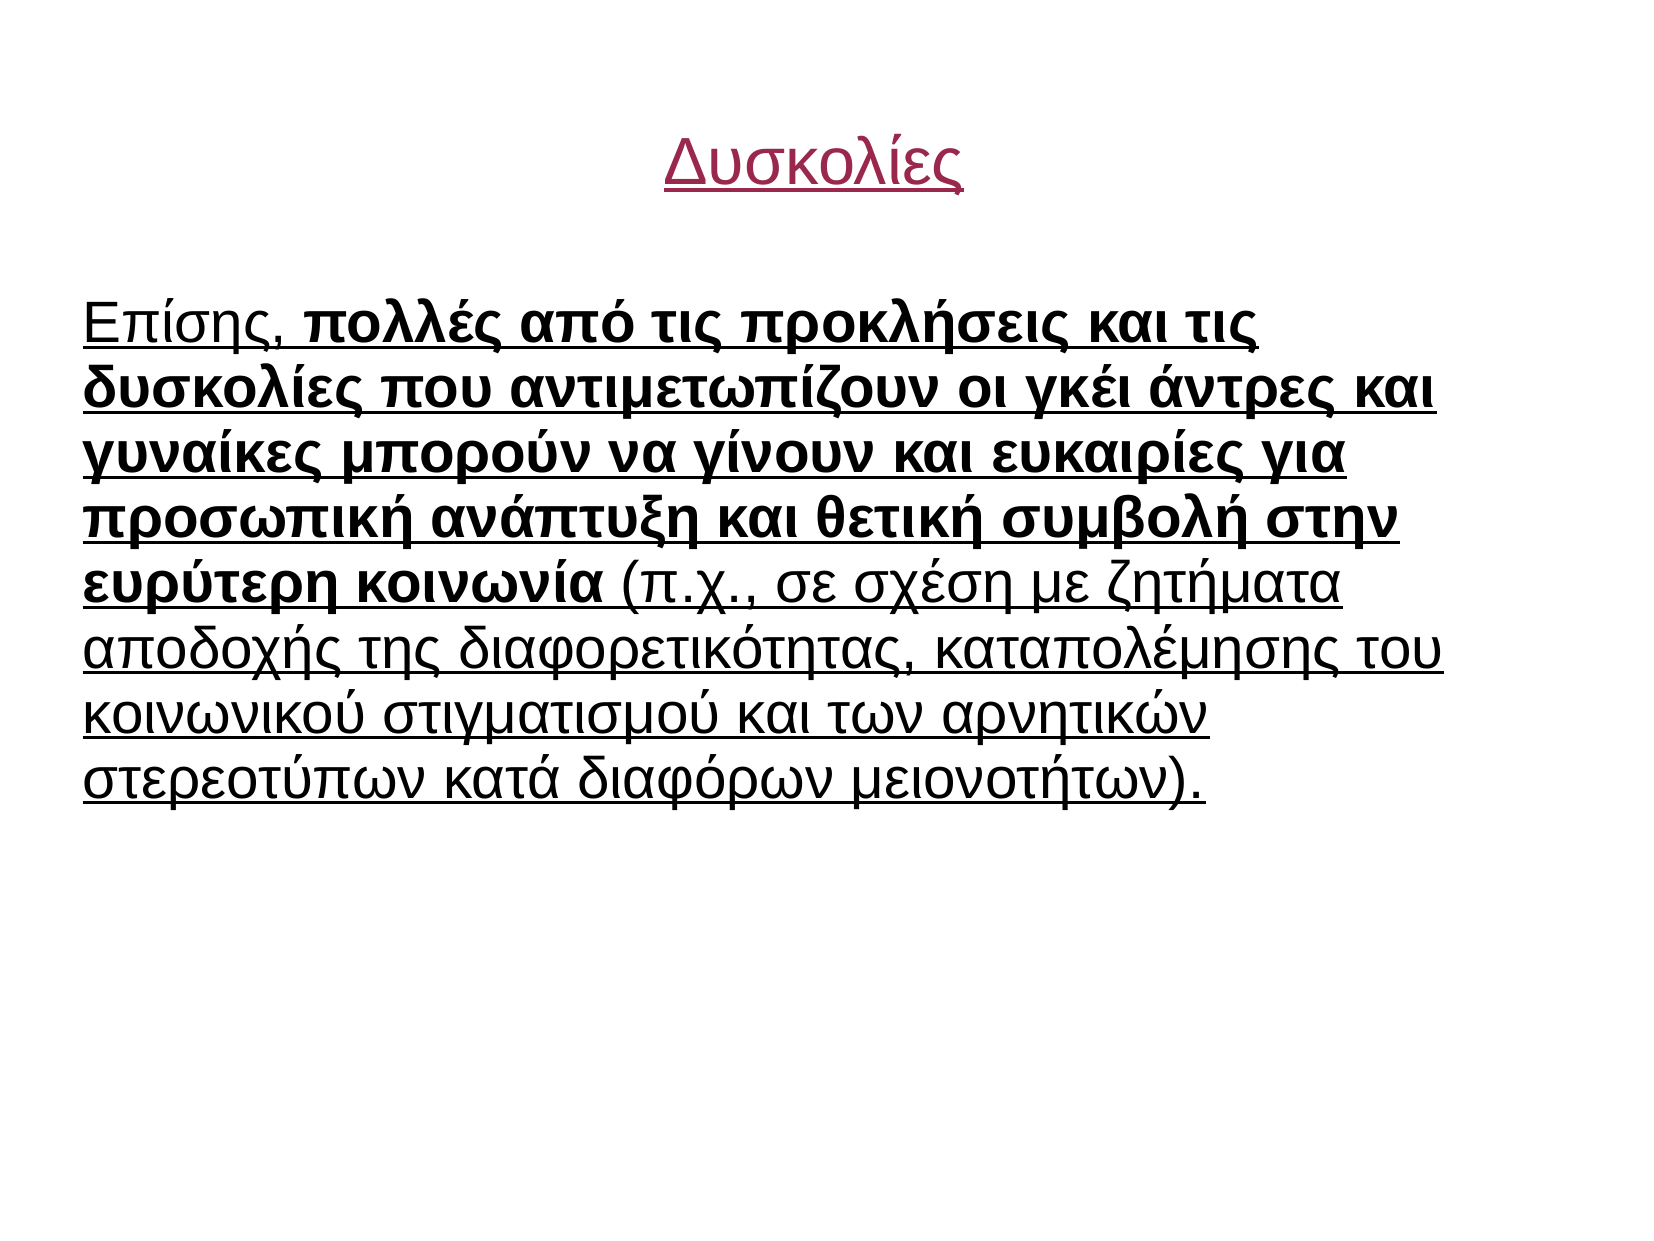

# Δυσκολίες
Επίσης, πολλές από τις προκλήσεις και τις δυσκολίες που αντιμετωπίζουν οι γκέι άντρες και γυναίκες μπορούν να γίνουν και ευκαιρίες για προσωπική ανάπτυξη και θετική συμβολή στην ευρύτερη κοινωνία (π.χ., σε σχέση με ζητήματα αποδοχής της διαφορετικότητας, καταπολέμησης του κοινωνικού στιγματισμού και των αρνητικών στερεοτύπων κατά διαφόρων μειονοτήτων).